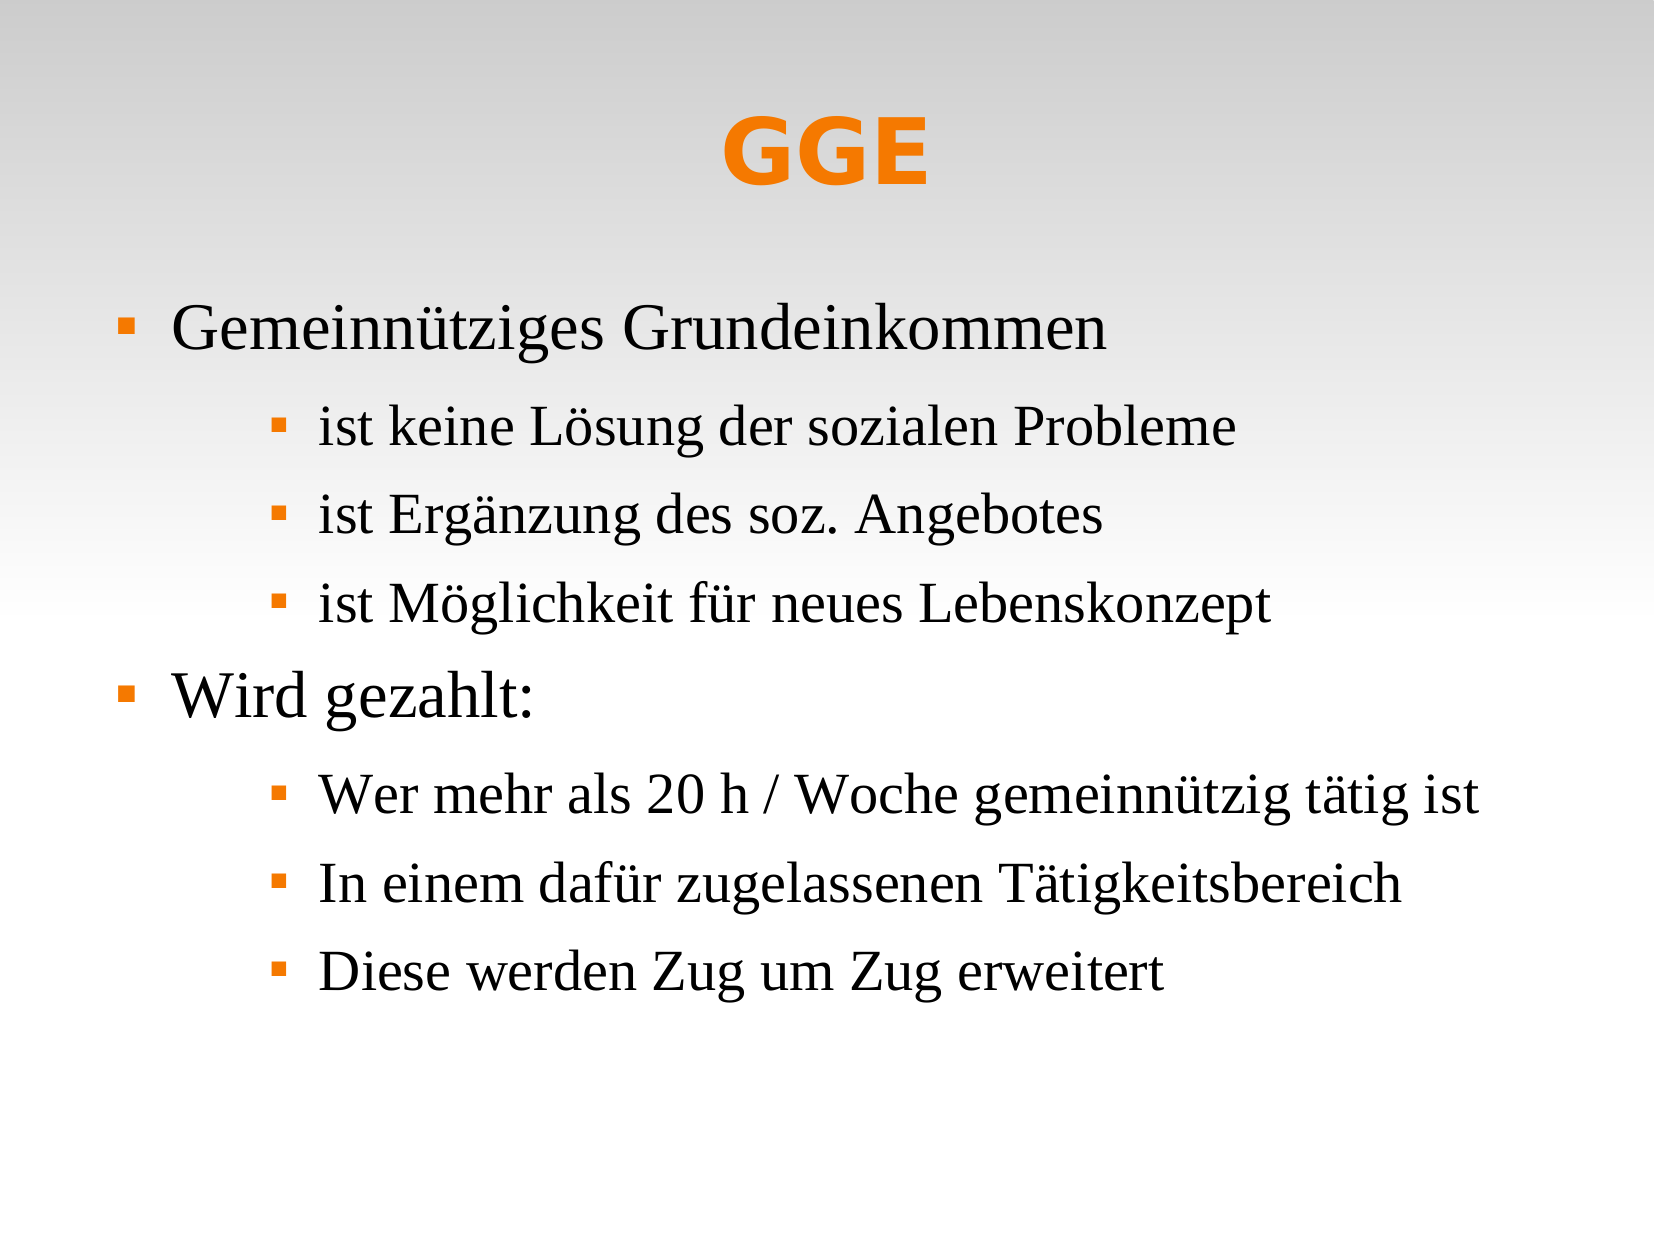

# GGE
Gemeinnütziges Grundeinkommen
ist keine Lösung der sozialen Probleme
ist Ergänzung des soz. Angebotes
ist Möglichkeit für neues Lebenskonzept
Wird gezahlt:
Wer mehr als 20 h / Woche gemeinnützig tätig ist
In einem dafür zugelassenen Tätigkeitsbereich
Diese werden Zug um Zug erweitert